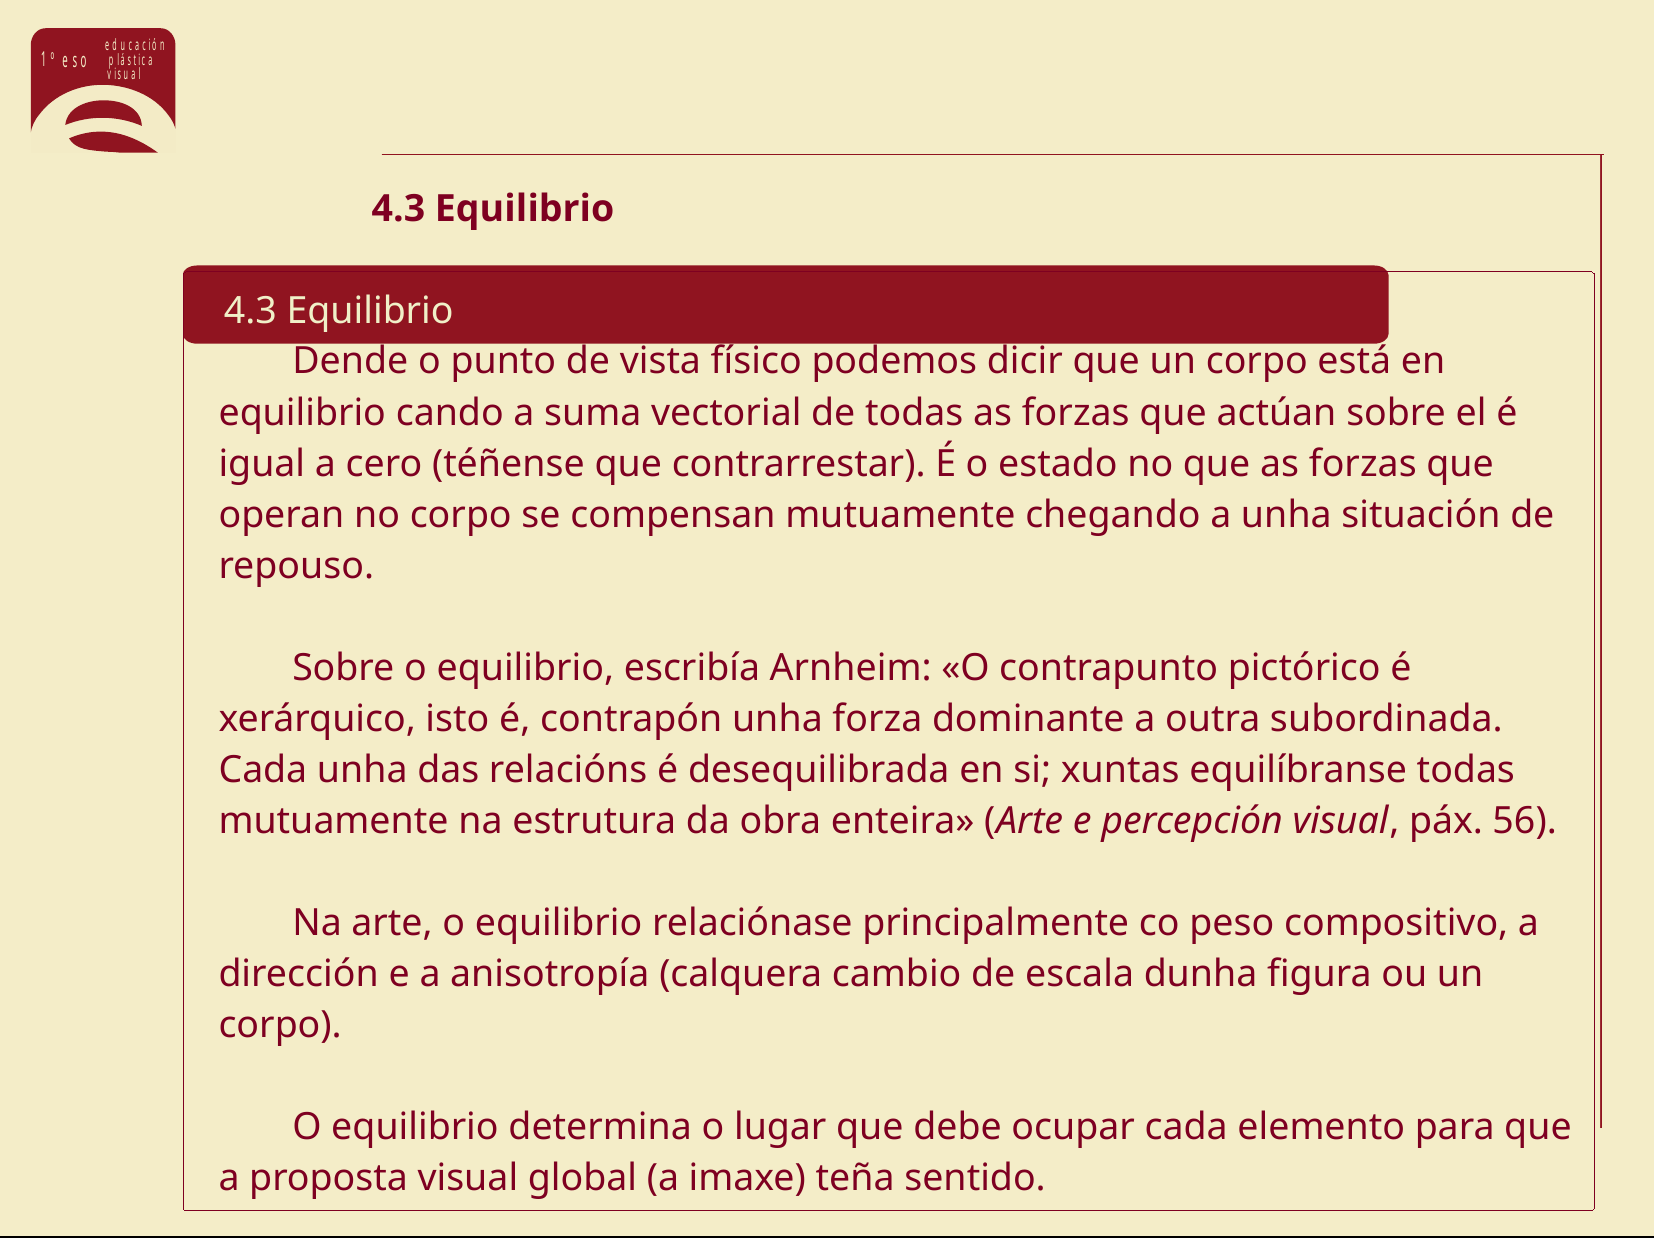

4.3 Equilibrio
	4.3 Equilibrio
#
	Dende o punto de vista físico podemos dicir que un corpo está en equilibrio cando a suma vectorial de todas as forzas que actúan sobre el é igual a cero (téñense que contrarrestar). É o estado no que as forzas que operan no corpo se compensan mutuamente chegando a unha situación de repouso.
	Sobre o equilibrio, escribía Arnheim: «O contrapunto pictórico é xerárquico, isto é, contrapón unha forza dominante a outra subordinada. Cada unha das relacións é desequilibrada en si; xuntas equilíbranse todas mutuamente na estrutura da obra enteira» (Arte e percepción visual, páx. 56).
	Na arte, o equilibrio relaciónase principalmente co peso compositivo, a dirección e a anisotropía (calquera cambio de escala dunha figura ou un corpo).
	O equilibrio determina o lugar que debe ocupar cada elemento para que a proposta visual global (a imaxe) teña sentido.